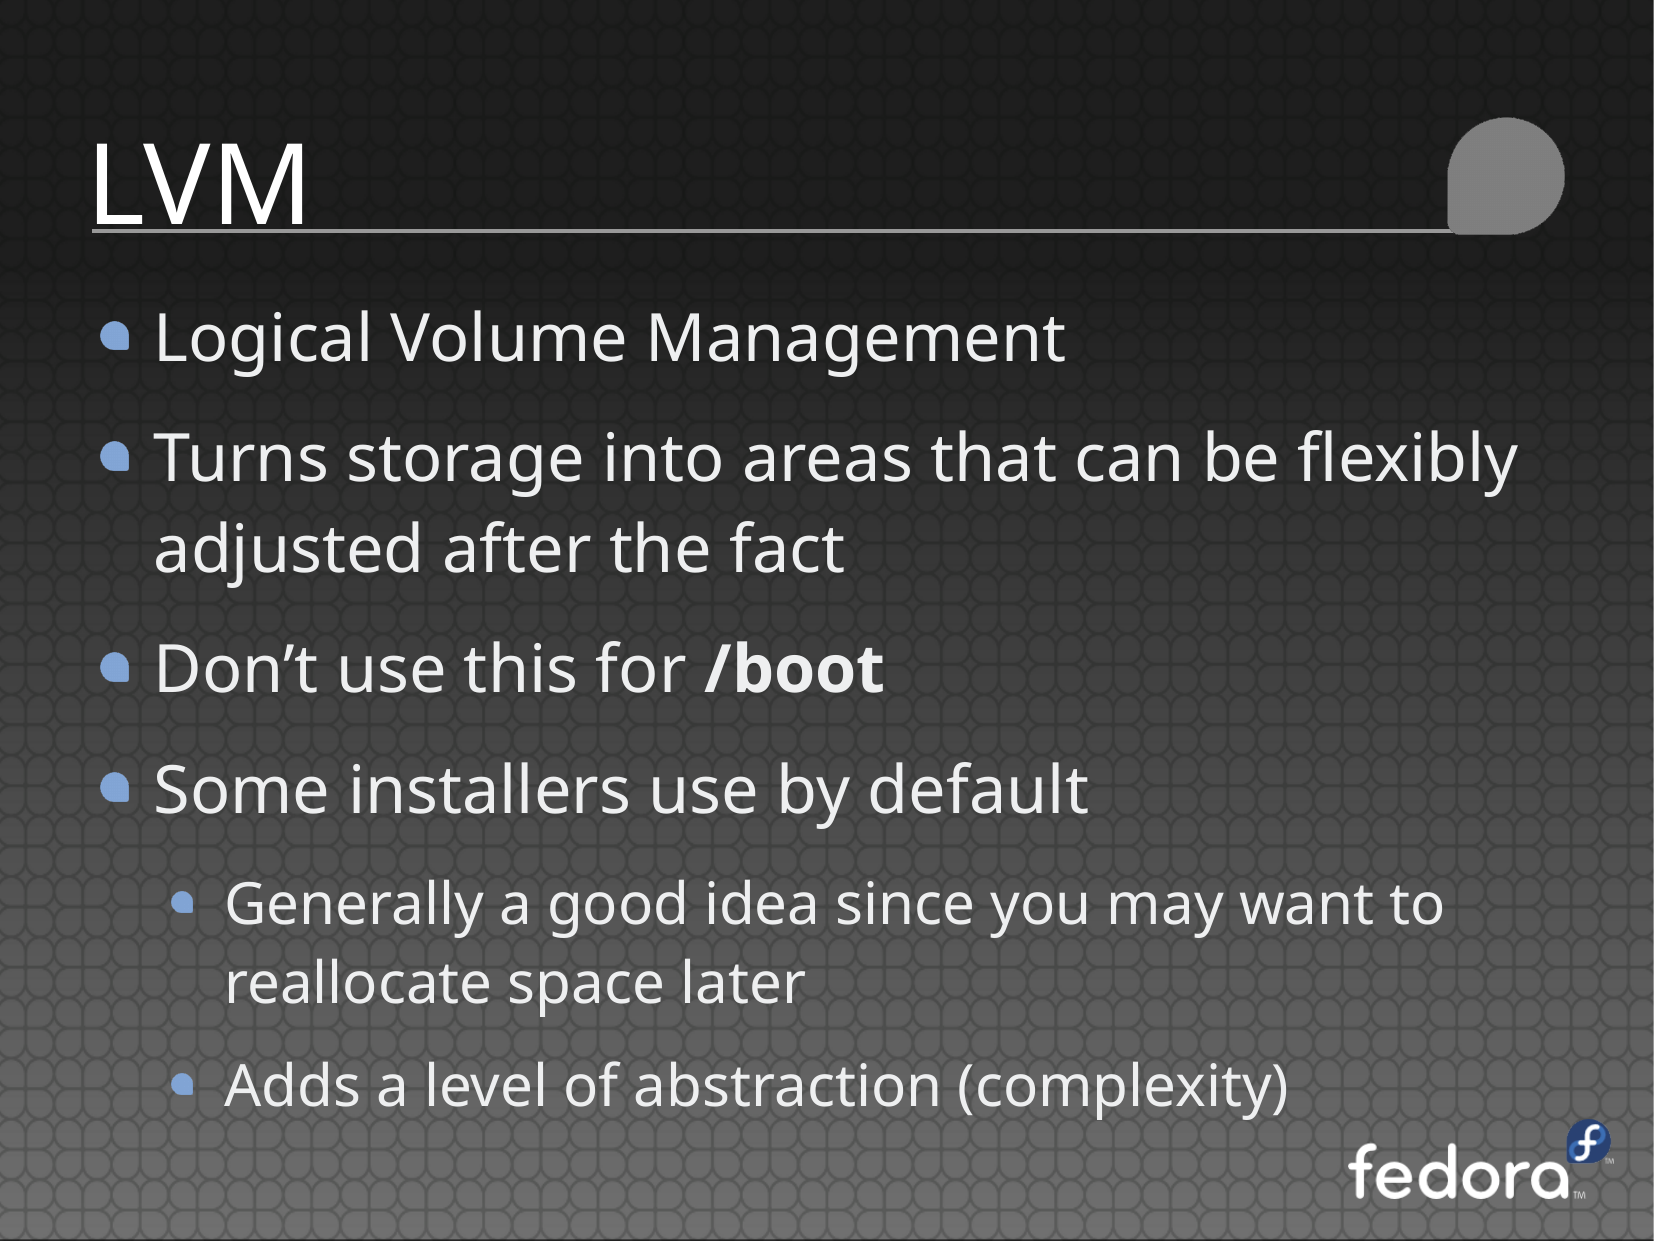

# LVM
Logical Volume Management
Turns storage into areas that can be flexibly adjusted after the fact
Don’t use this for /boot
Some installers use by default
Generally a good idea since you may want to reallocate space later
Adds a level of abstraction (complexity)